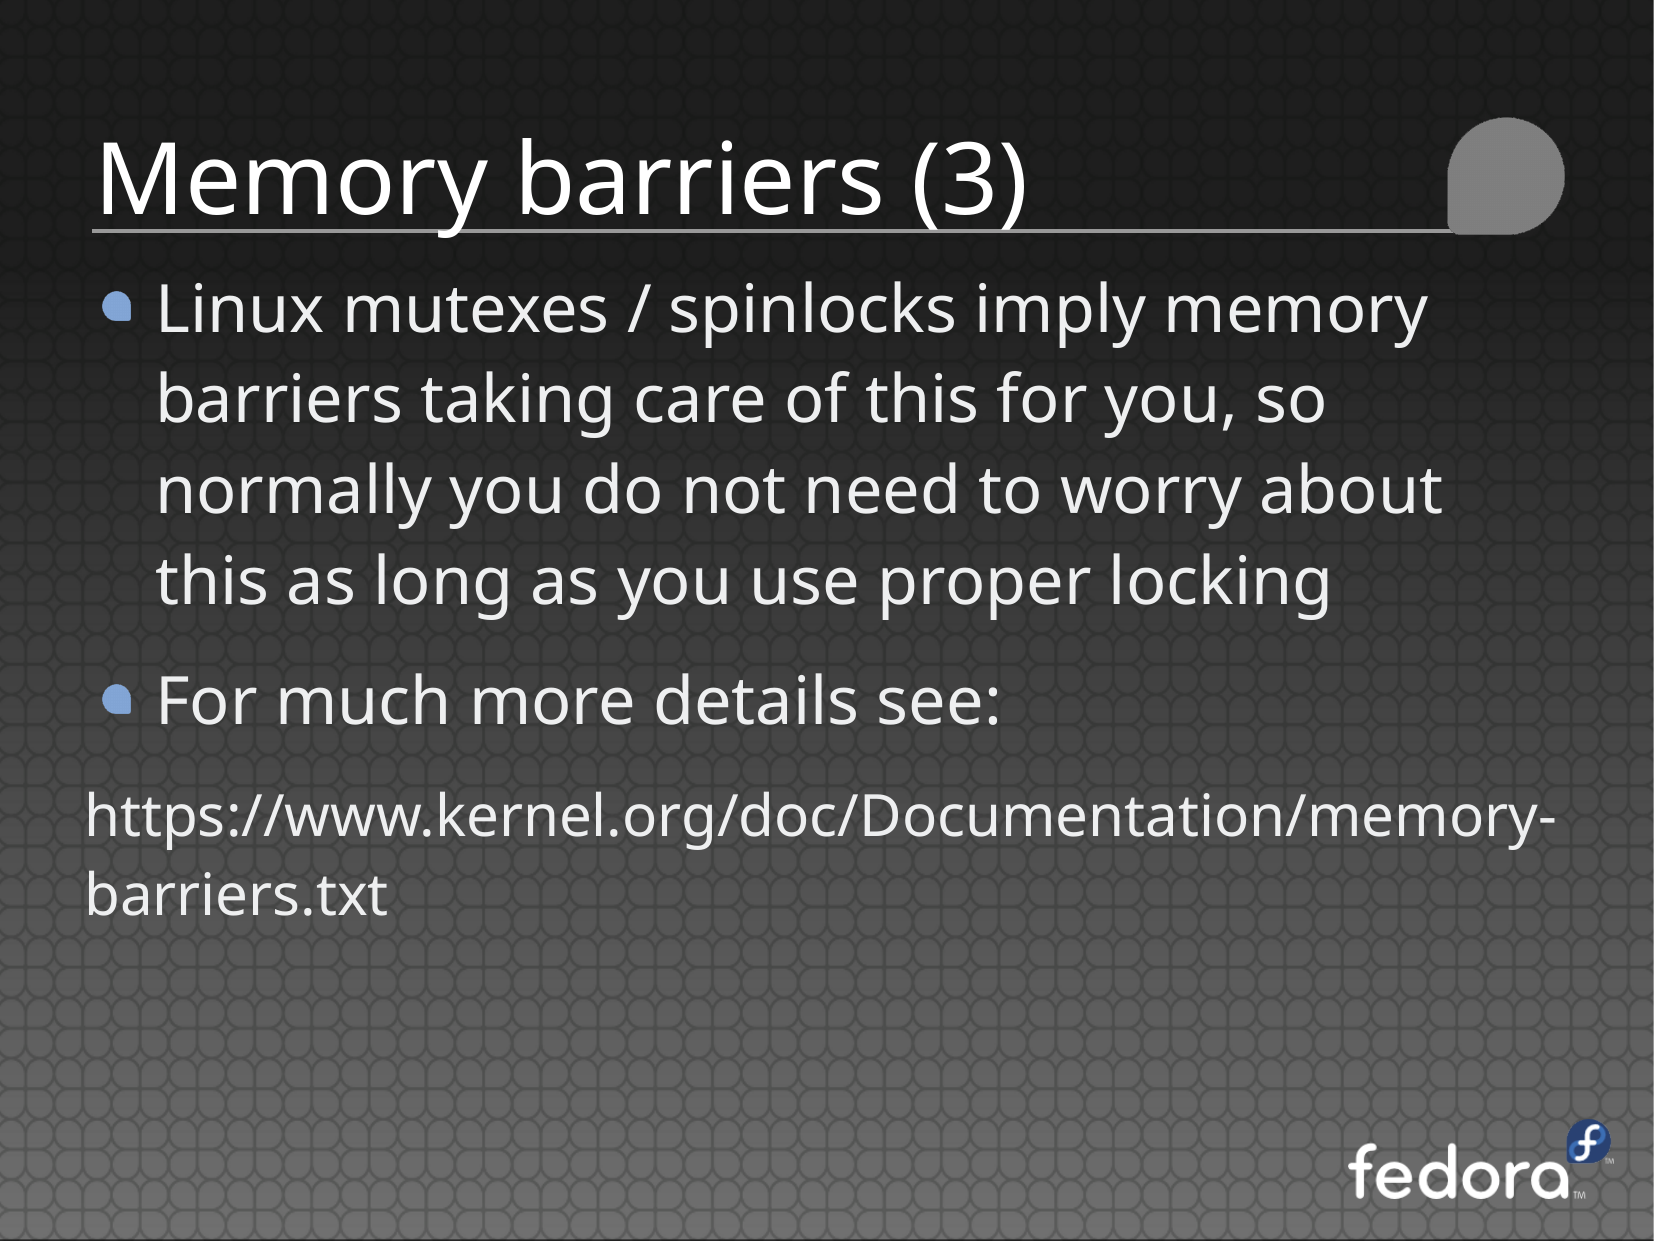

Memory barriers (3)
# Linux mutexes / spinlocks imply memory barriers taking care of this for you, so normally you do not need to worry about this as long as you use proper locking
For much more details see:
https://www.kernel.org/doc/Documentation/memory-barriers.txt